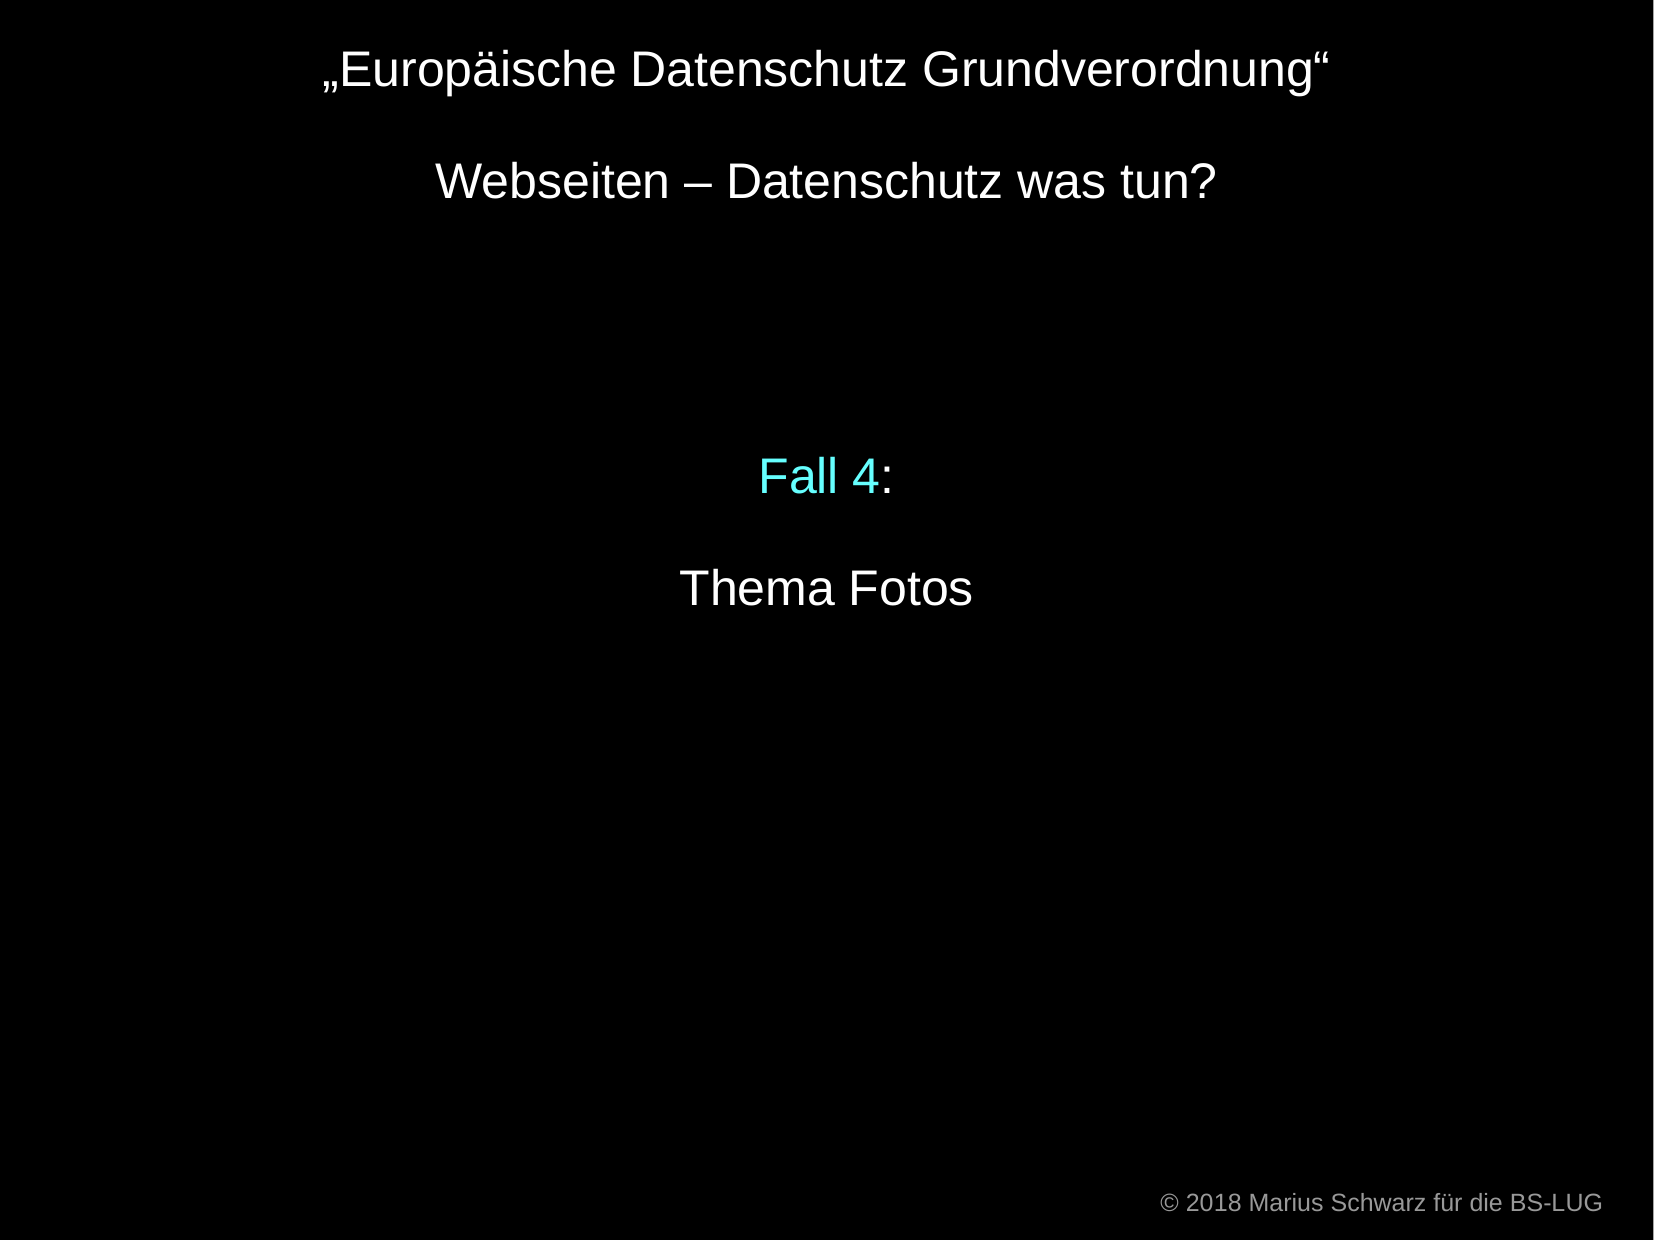

# „Europäische Datenschutz Grundverordnung“ Webseiten – Datenschutz was tun?
Fall 4:
Thema Fotos
© 2018 Marius Schwarz für die BS-LUG